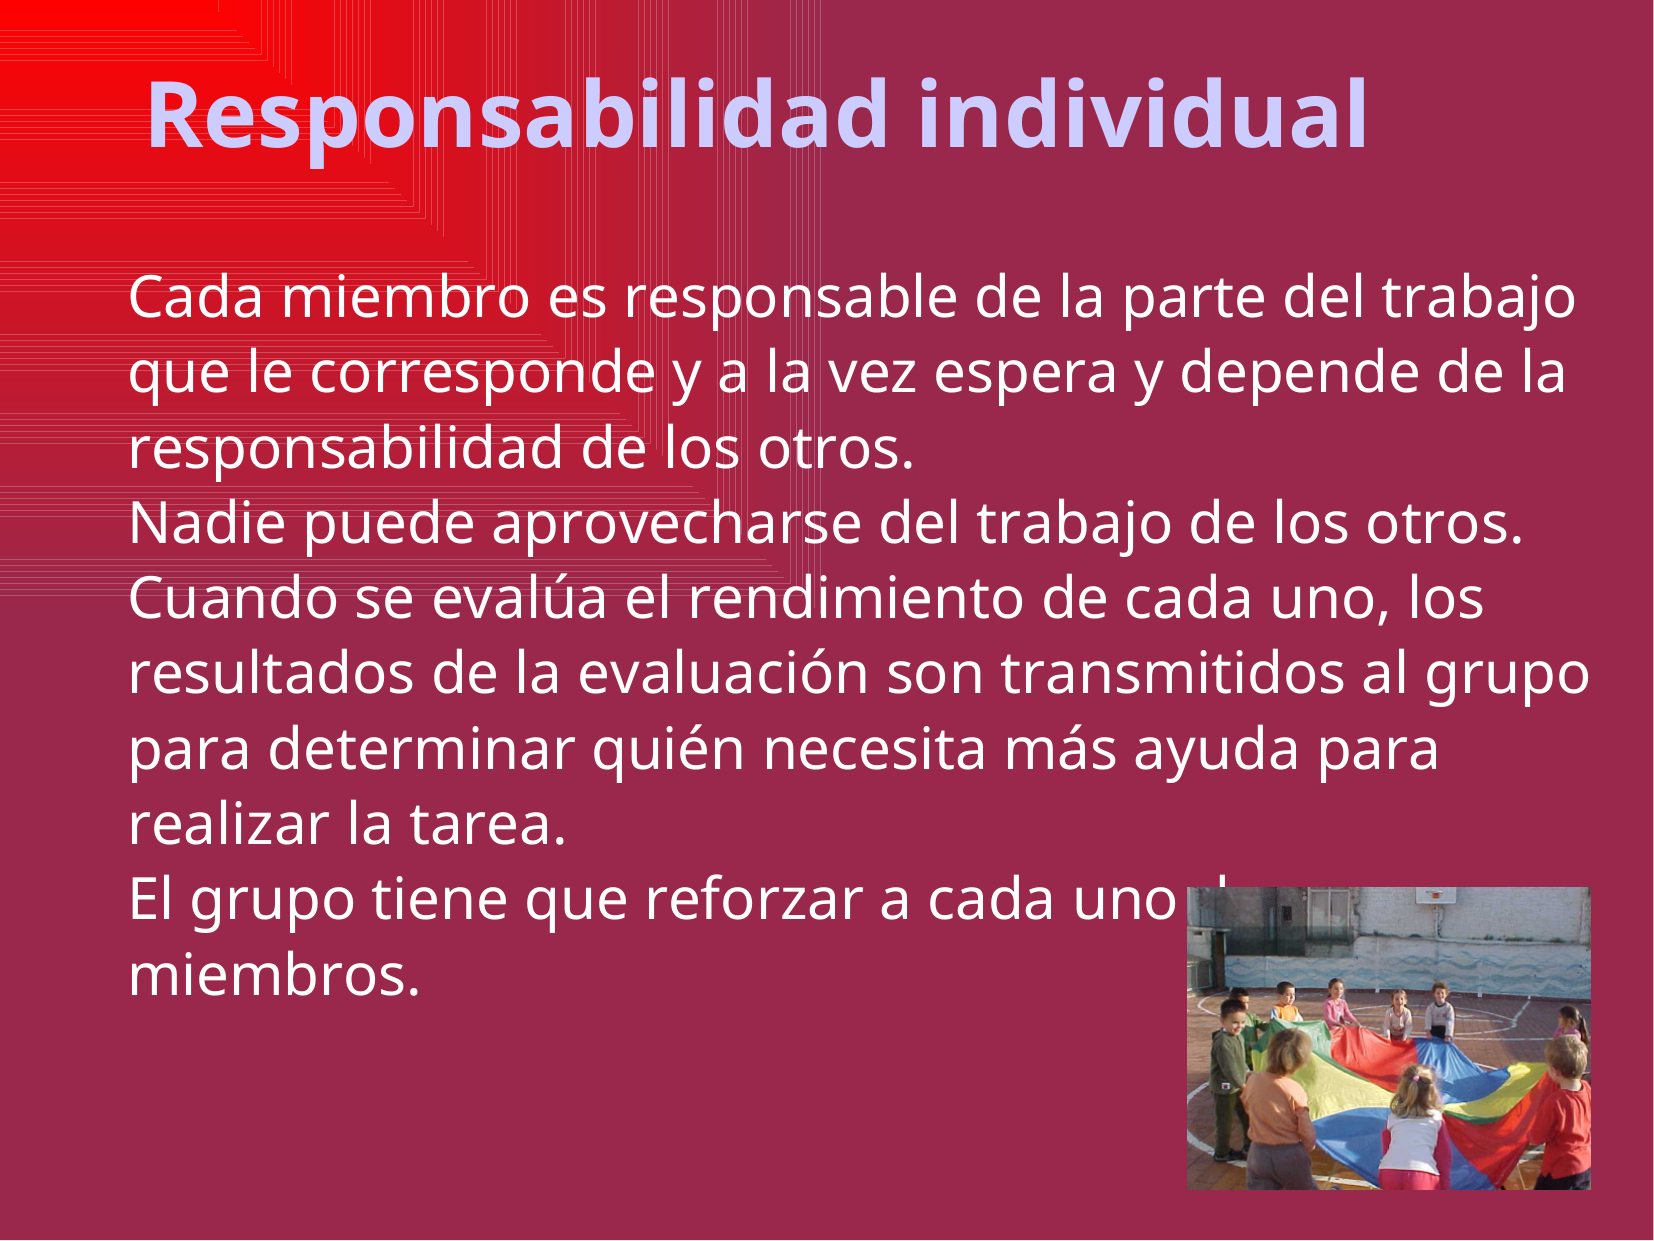

Responsabilidad individual
# Cada miembro es responsable de la parte del trabajo que le corresponde y a la vez espera y depende de la responsabilidad de los otros. Nadie puede aprovecharse del trabajo de los otros. Cuando se evalúa el rendimiento de cada uno, los resultados de la evaluación son transmitidos al grupo para determinar quién necesita más ayuda para realizar la tarea. El grupo tiene que reforzar a cada uno de sus miembros.